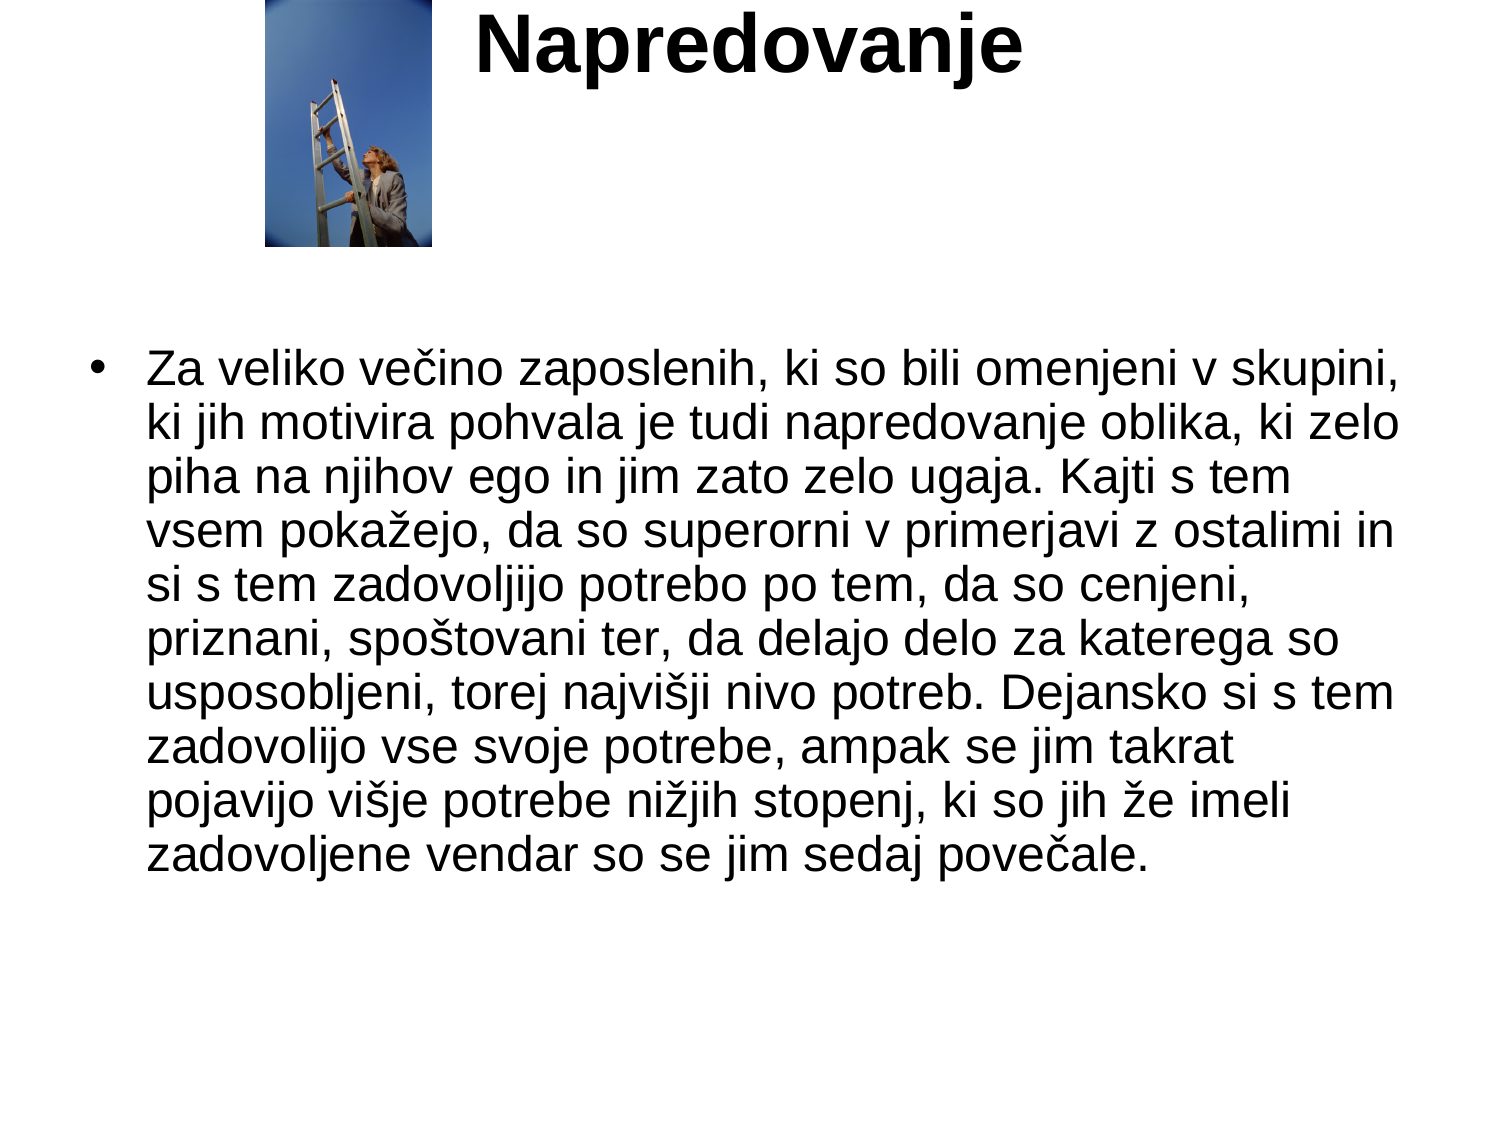

# Napredovanje
Za veliko večino zaposlenih, ki so bili omenjeni v skupini, ki jih motivira pohvala je tudi napredovanje oblika, ki zelo piha na njihov ego in jim zato zelo ugaja. Kajti s tem vsem pokažejo, da so superorni v primerjavi z ostalimi in si s tem zadovoljijo potrebo po tem, da so cenjeni, priznani, spoštovani ter, da delajo delo za katerega so usposobljeni, torej najvišji nivo potreb. Dejansko si s tem zadovolijo vse svoje potrebe, ampak se jim takrat pojavijo višje potrebe nižjih stopenj, ki so jih že imeli zadovoljene vendar so se jim sedaj povečale.